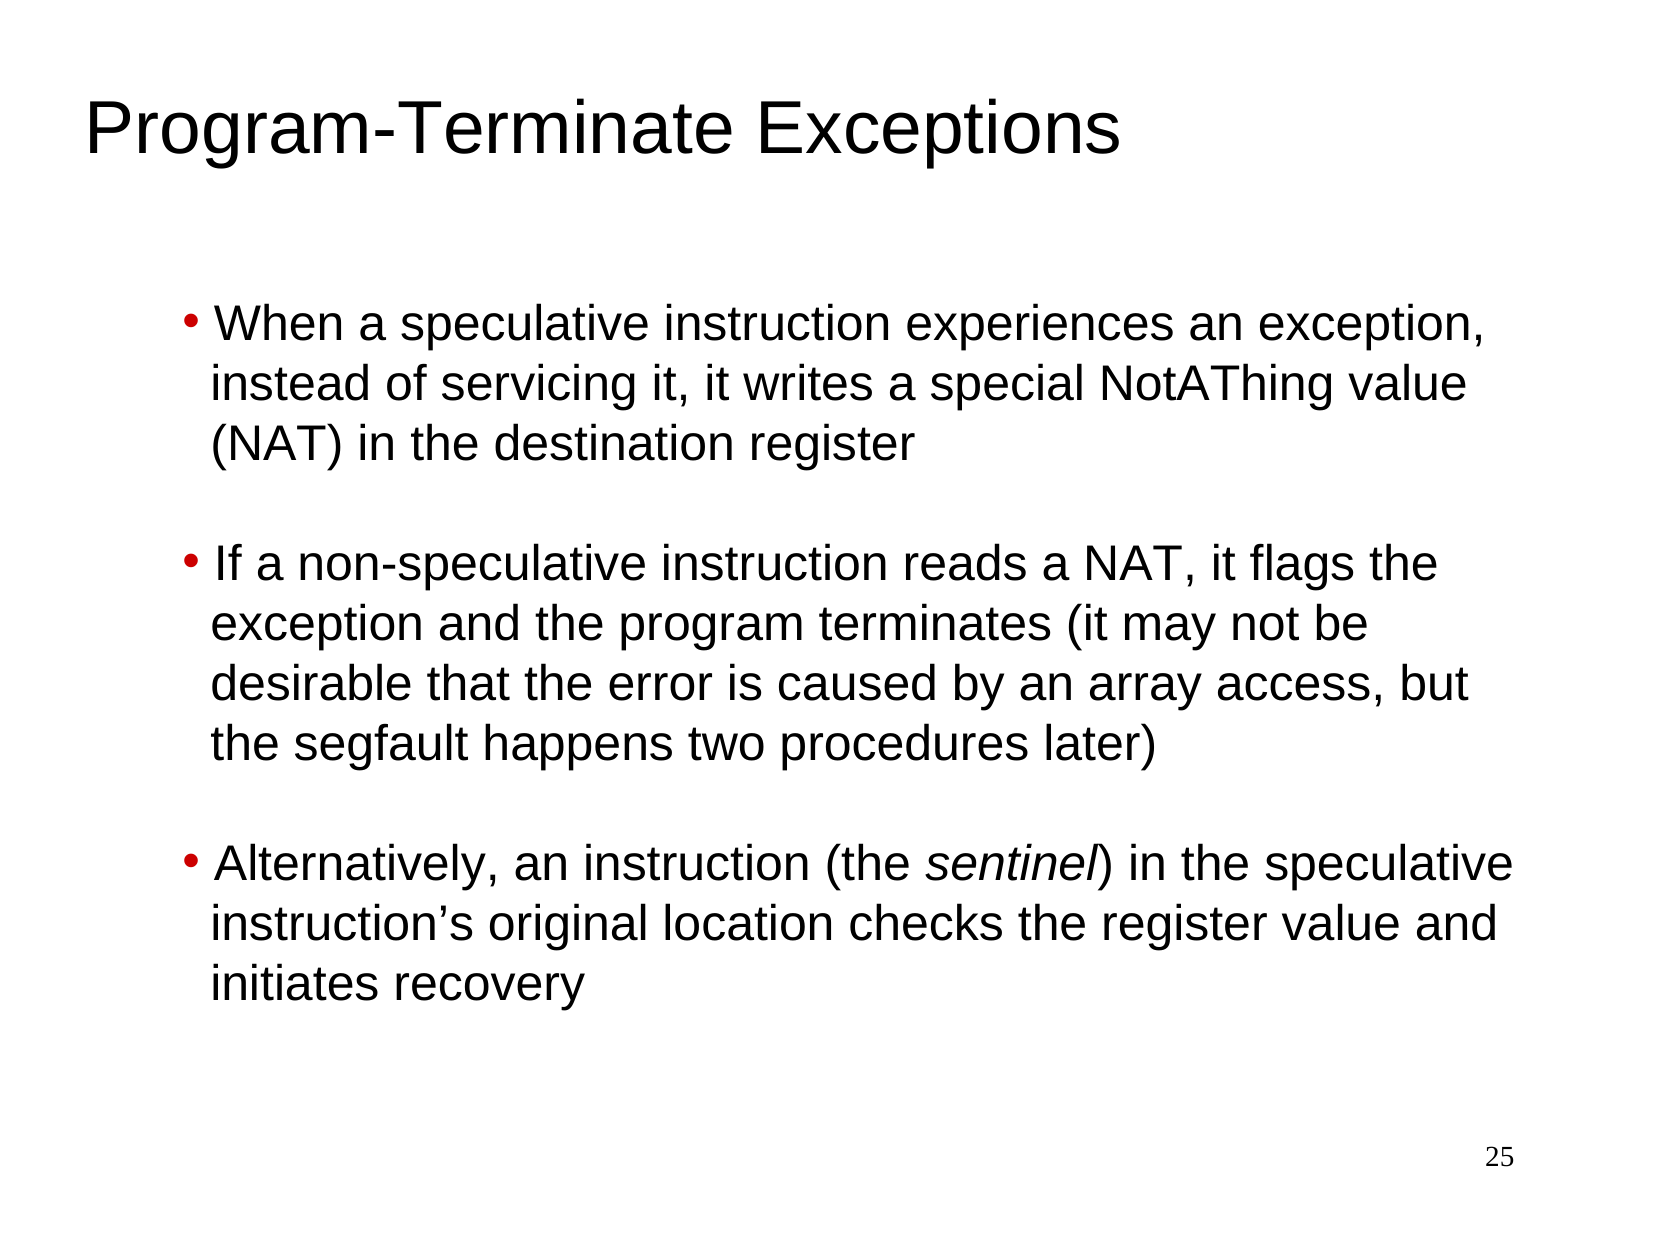

Program-Terminate Exceptions
 When a speculative instruction experiences an exception,
 instead of servicing it, it writes a special NotAThing value
 (NAT) in the destination register
 If a non-speculative instruction reads a NAT, it flags the
 exception and the program terminates (it may not be
 desirable that the error is caused by an array access, but
 the segfault happens two procedures later)
 Alternatively, an instruction (the sentinel) in the speculative
 instruction’s original location checks the register value and
 initiates recovery